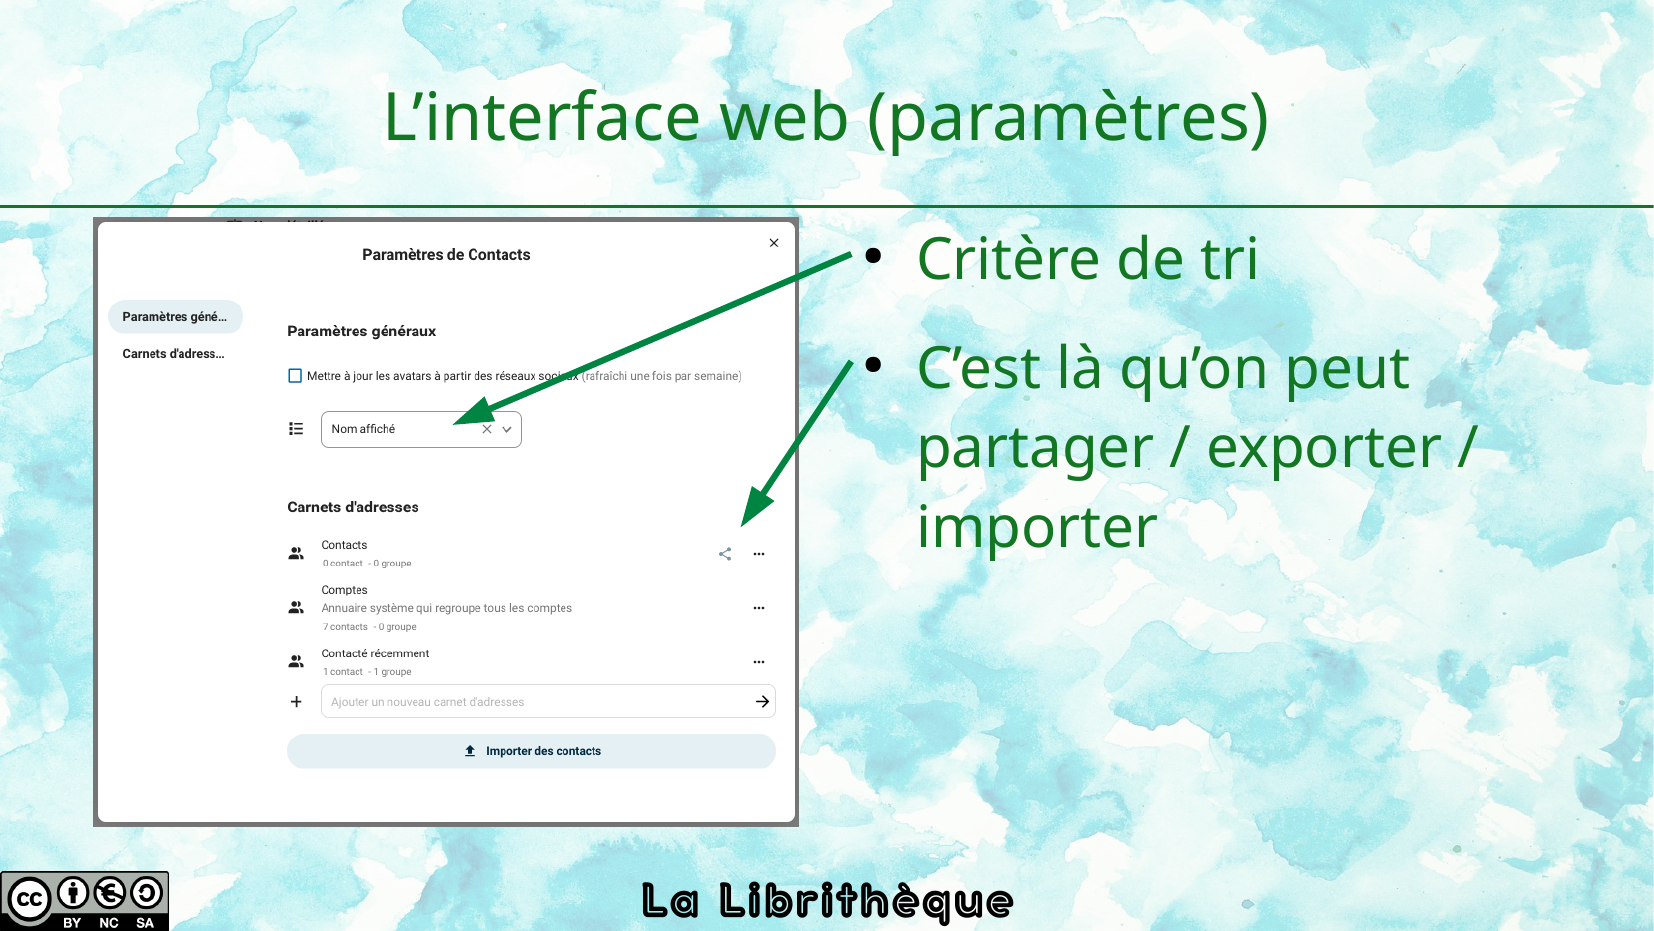

# L’interface web (paramètres)
Critère de tri
C’est là qu’on peut partager / exporter / importer